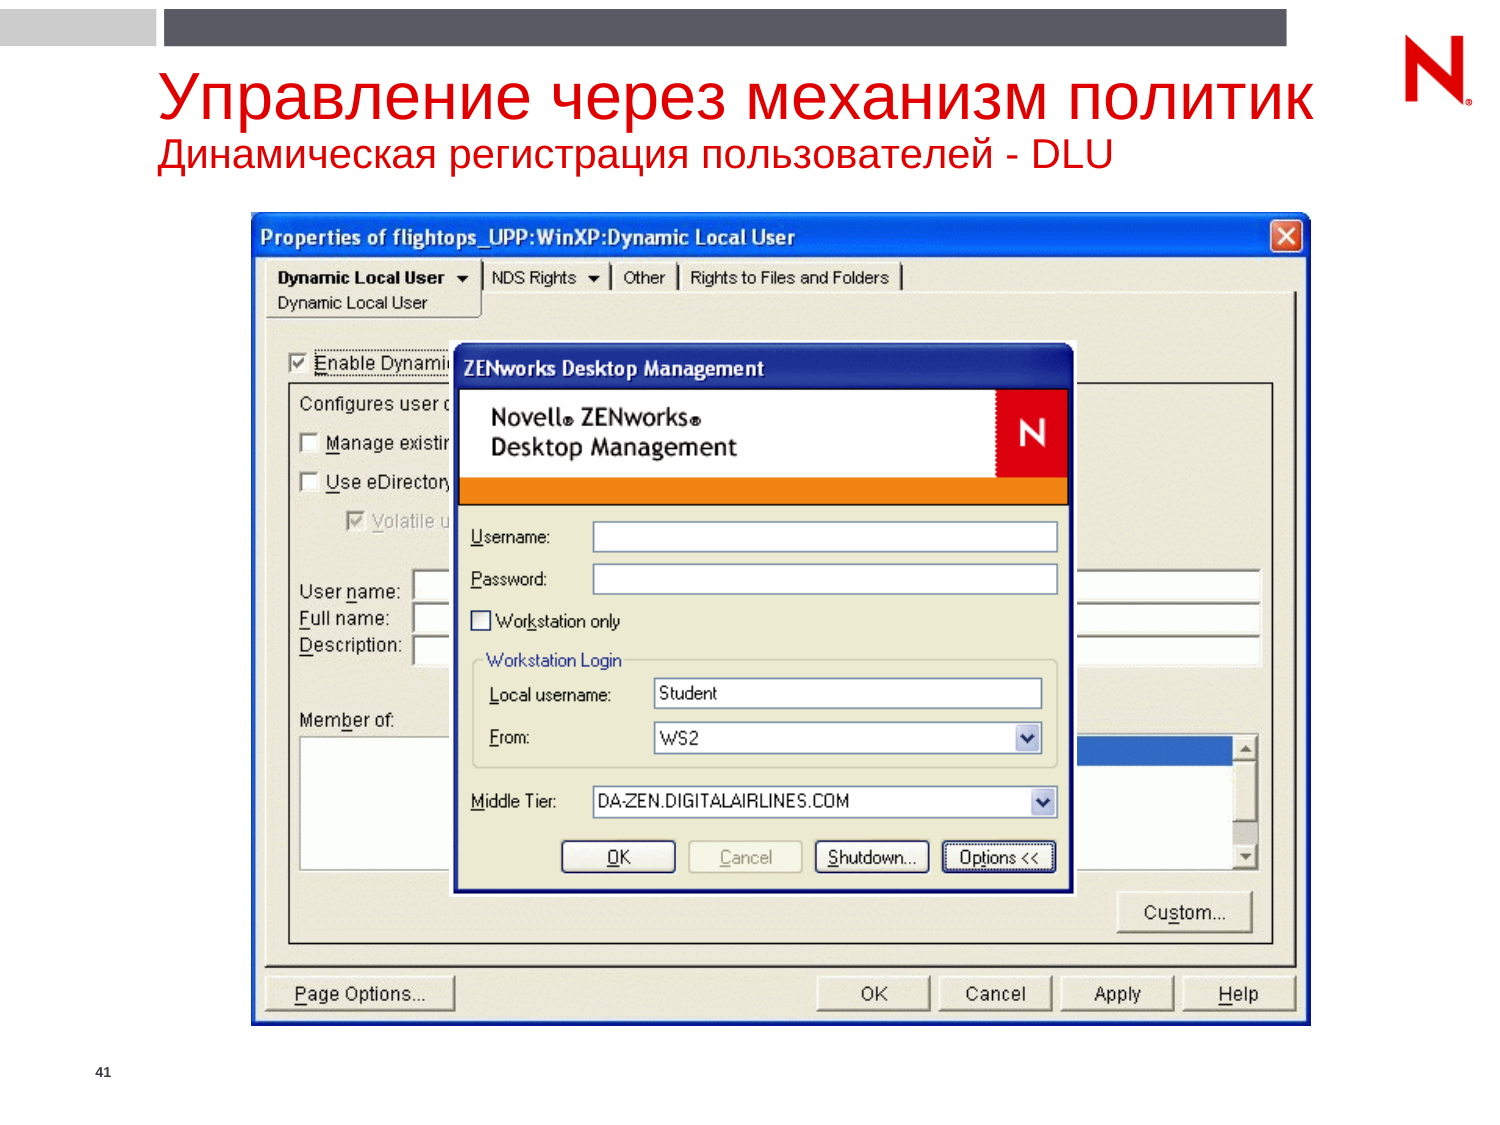

# Управление через механизм политик Динамическая регистрация пользователей - DLU